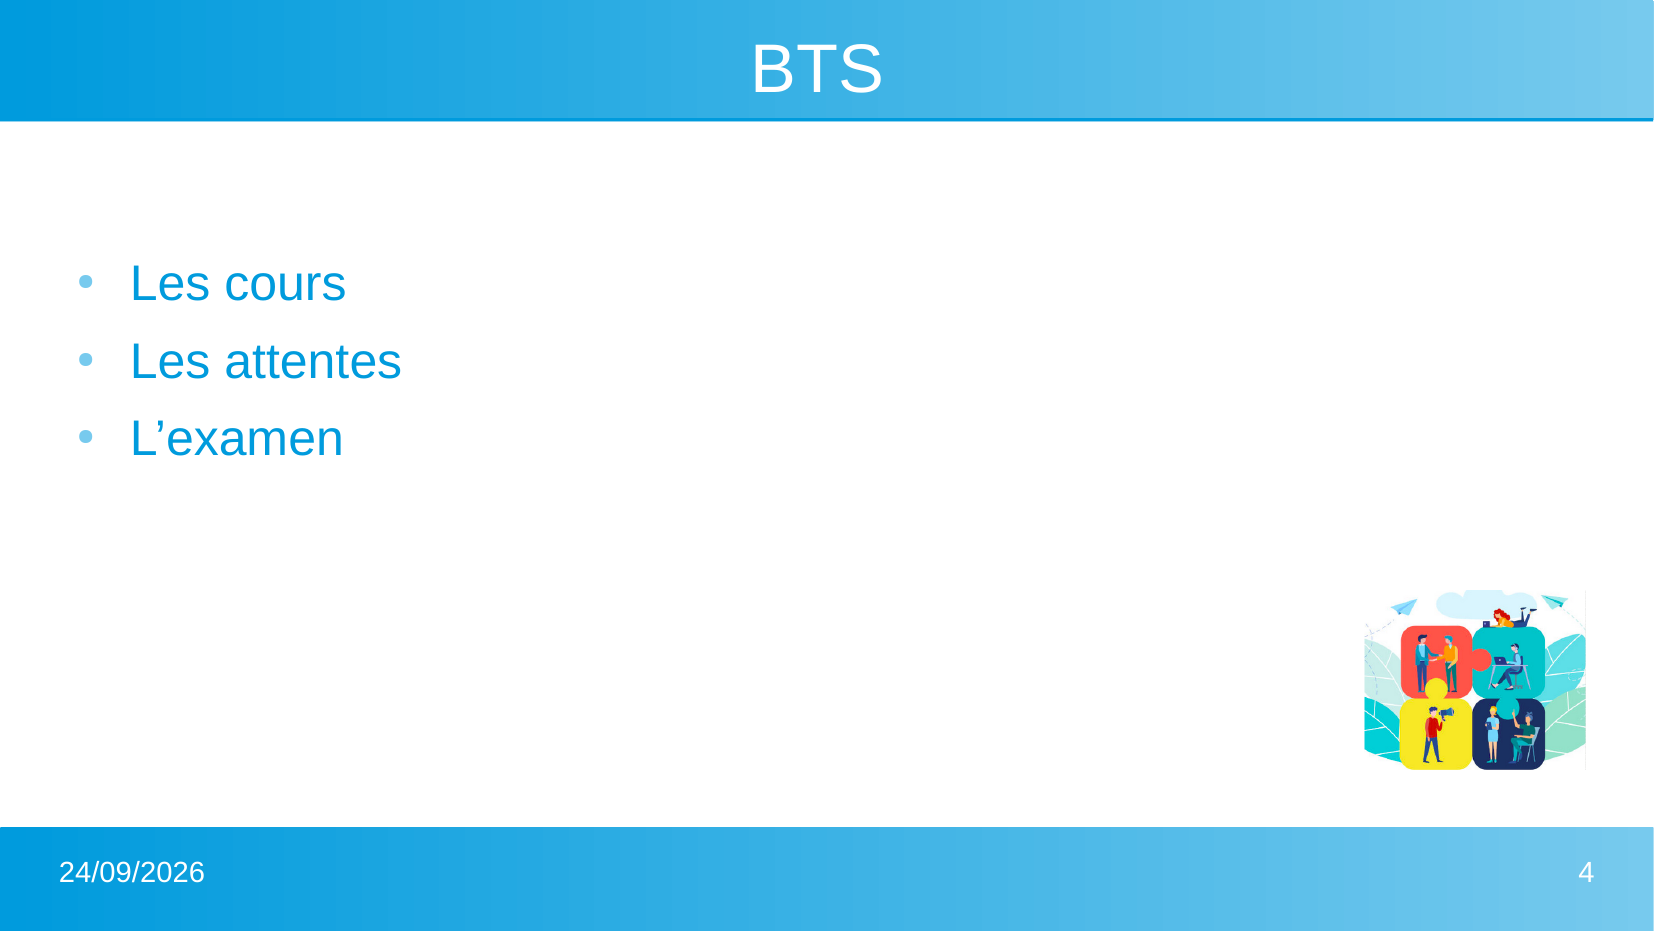

# BTS
Les cours
Les attentes
L’examen
4